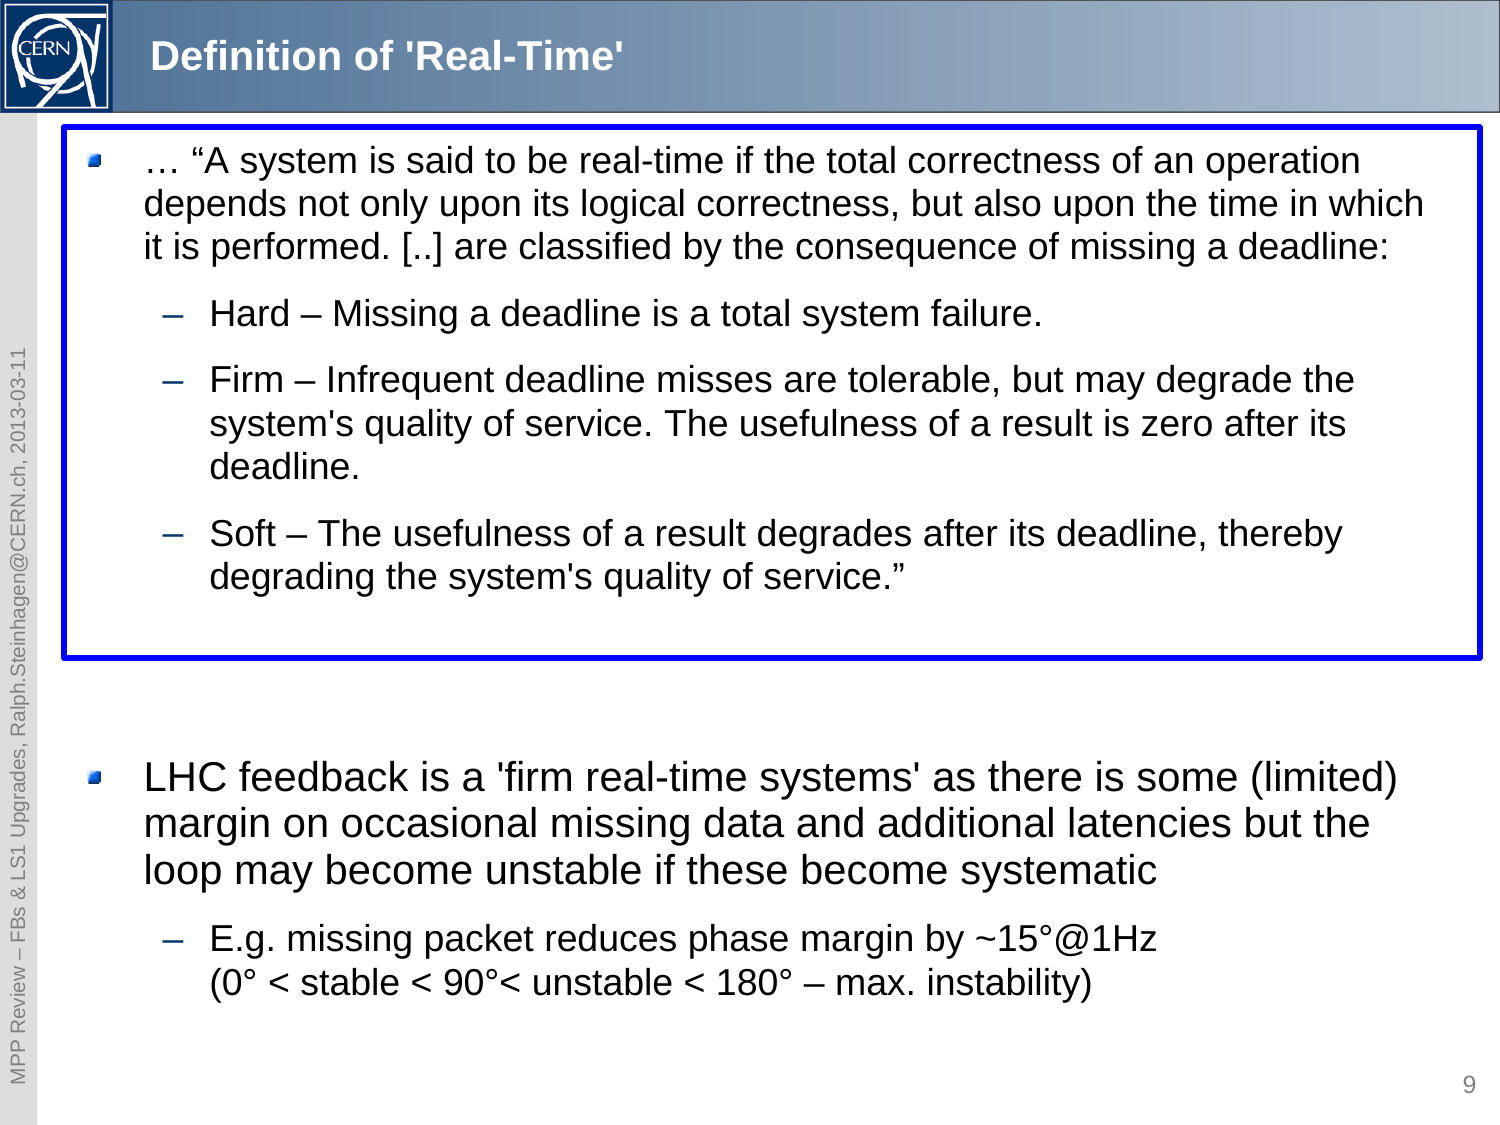

# Definition of 'Real-Time'
… “A system is said to be real-time if the total correctness of an operation depends not only upon its logical correctness, but also upon the time in which it is performed. [..] are classified by the consequence of missing a deadline:
Hard – Missing a deadline is a total system failure.
Firm – Infrequent deadline misses are tolerable, but may degrade the system's quality of service. The usefulness of a result is zero after its deadline.
Soft – The usefulness of a result degrades after its deadline, thereby degrading the system's quality of service.”
LHC feedback is a 'firm real-time systems' as there is some (limited) margin on occasional missing data and additional latencies but the loop may become unstable if these become systematic
E.g. missing packet reduces phase margin by ~15°@1Hz 		(0° < stable < 90°< unstable < 180° – max. instability)